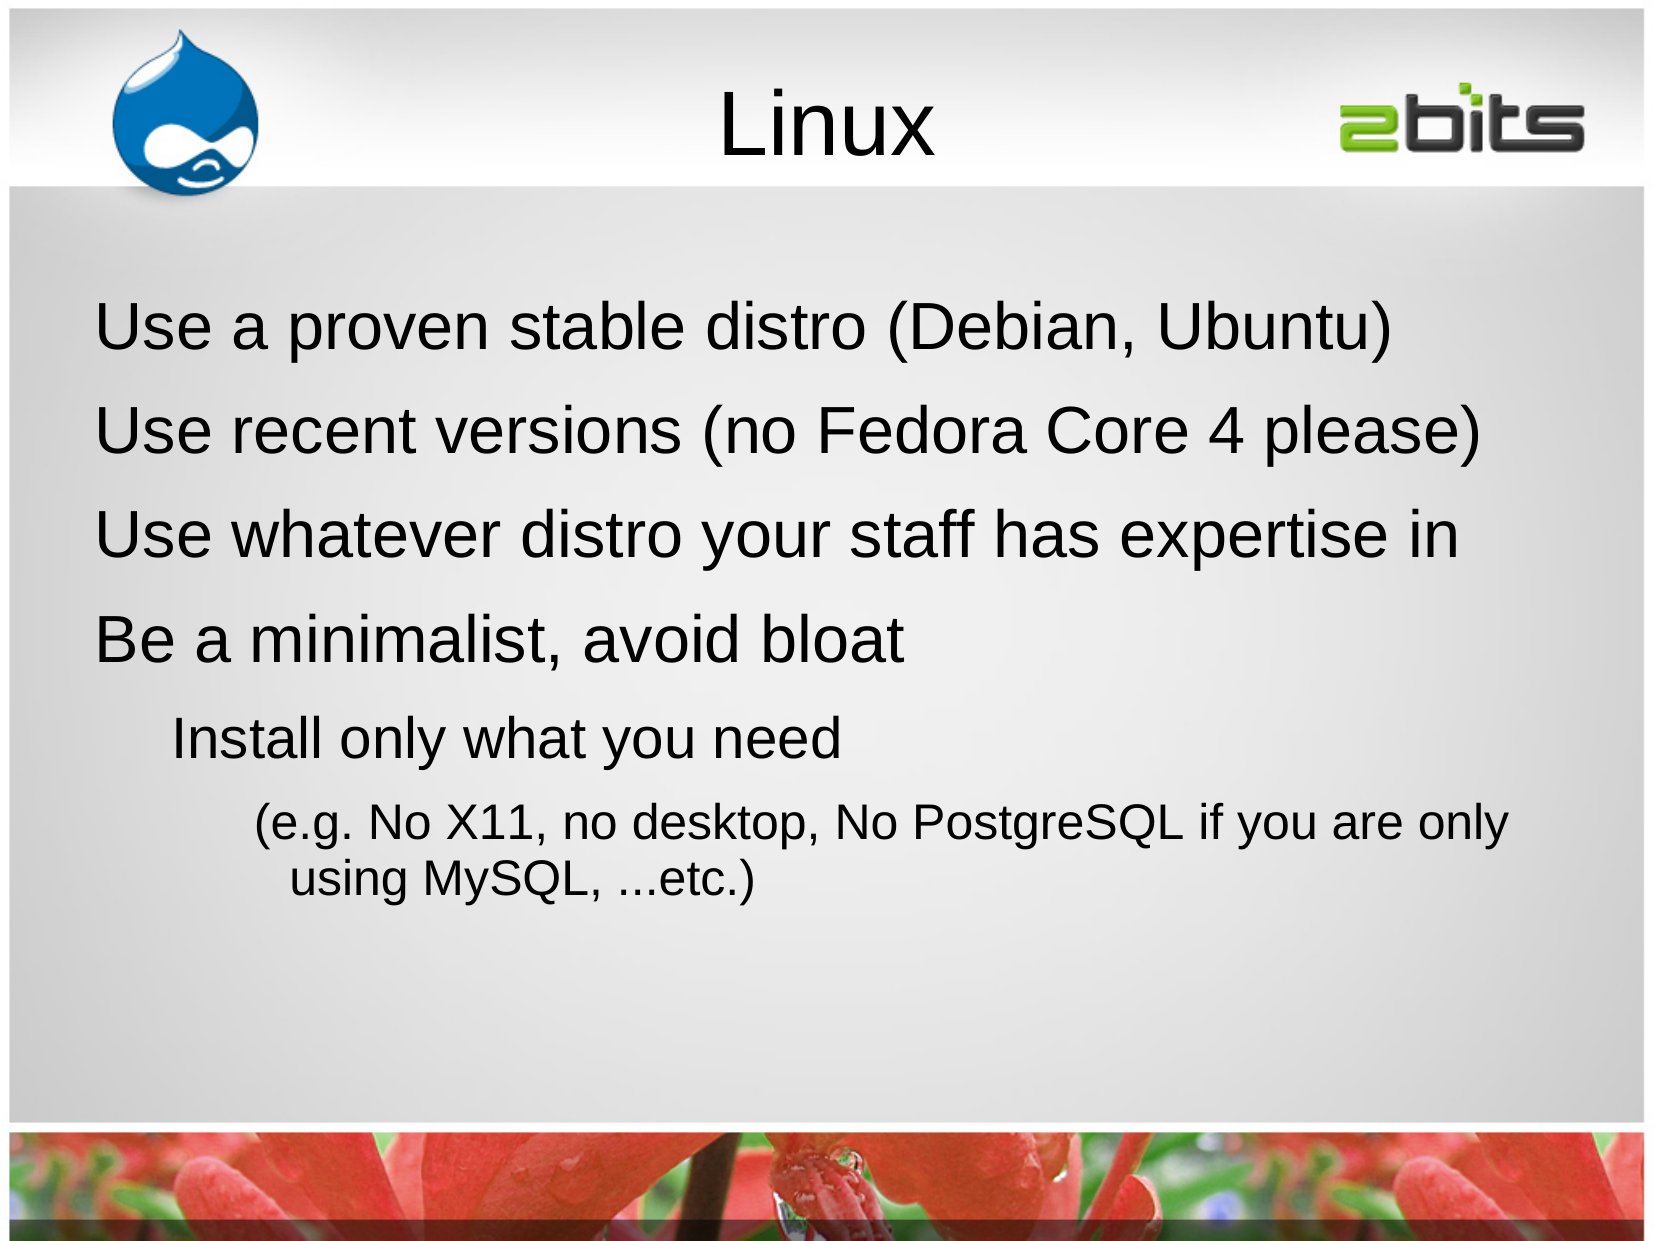

# Linux
Use a proven stable distro (Debian, Ubuntu)
Use recent versions (no Fedora Core 4 please)
Use whatever distro your staff has expertise in
Be a minimalist, avoid bloat
Install only what you need
(e.g. No X11, no desktop, No PostgreSQL if you are only using MySQL, ...etc.)